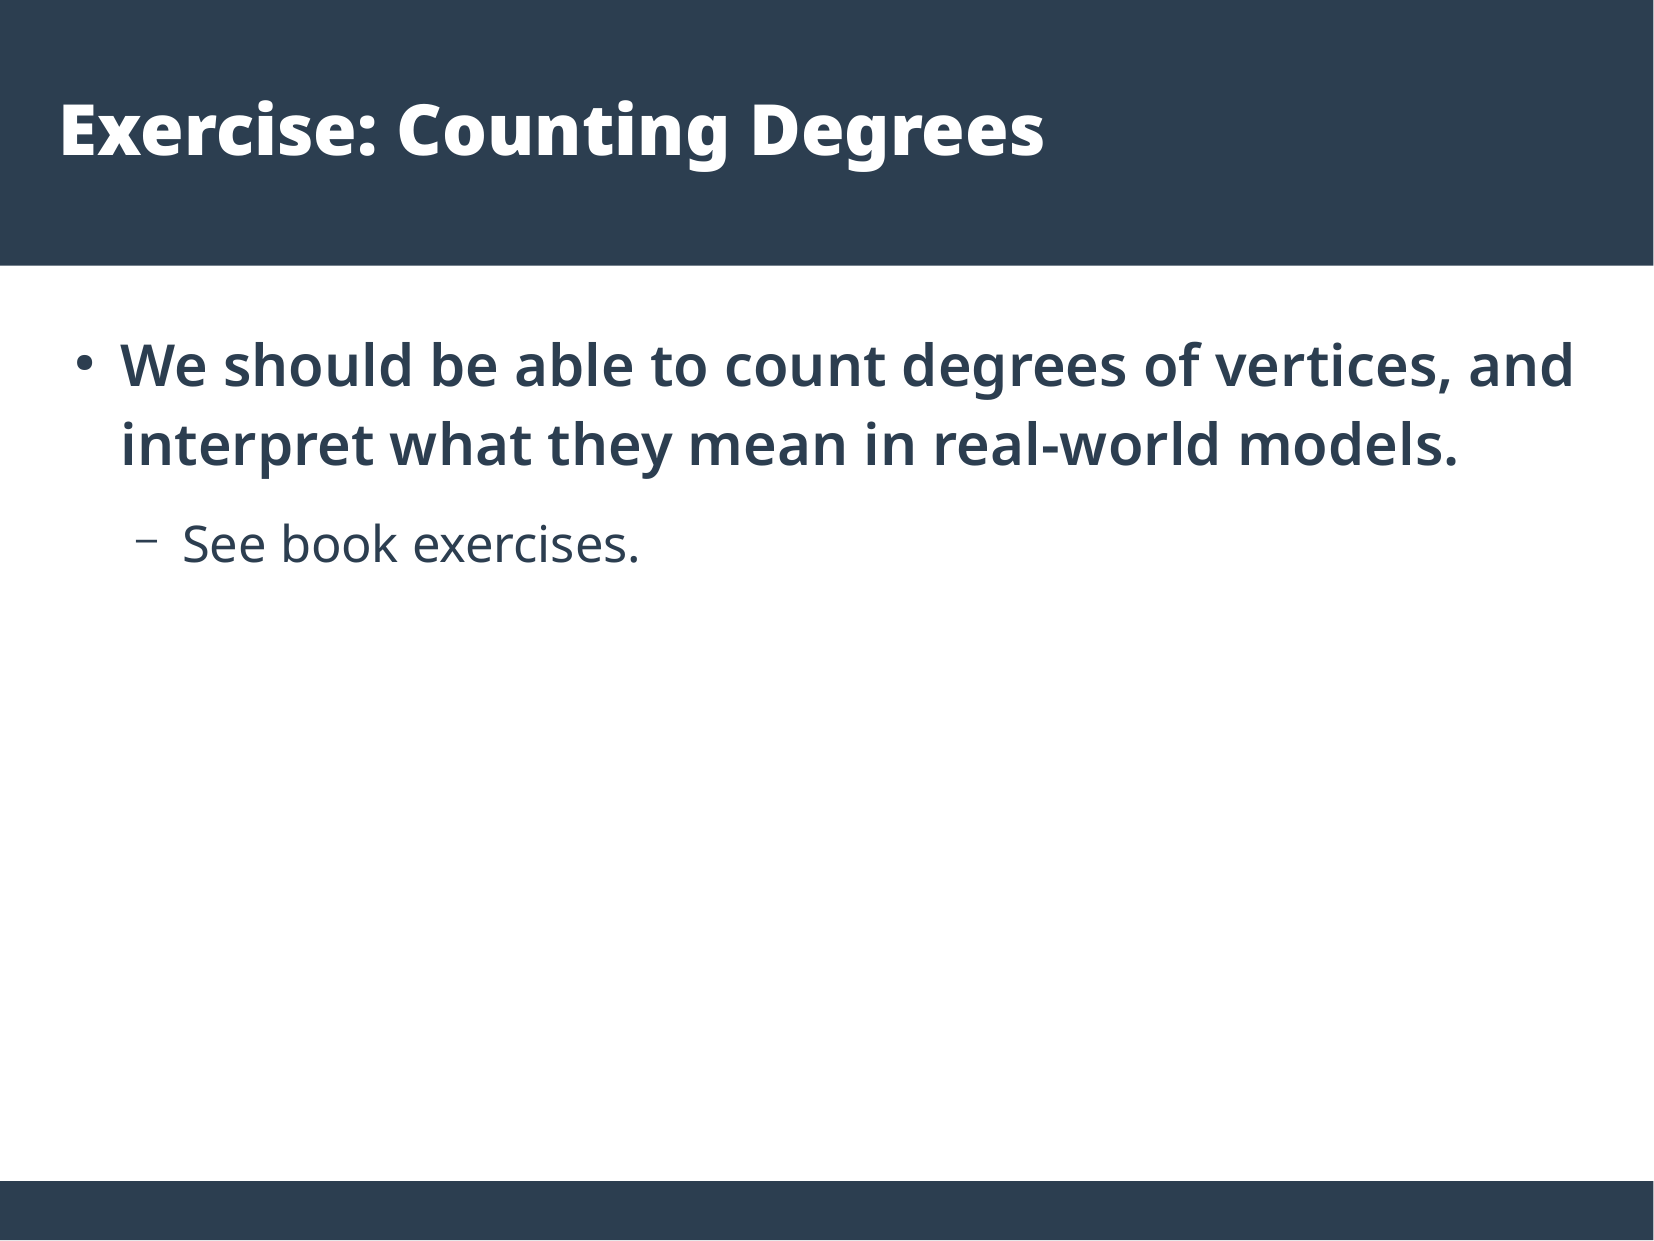

# Exercise: Counting Degrees
We should be able to count degrees of vertices, and interpret what they mean in real-world models.
See book exercises.